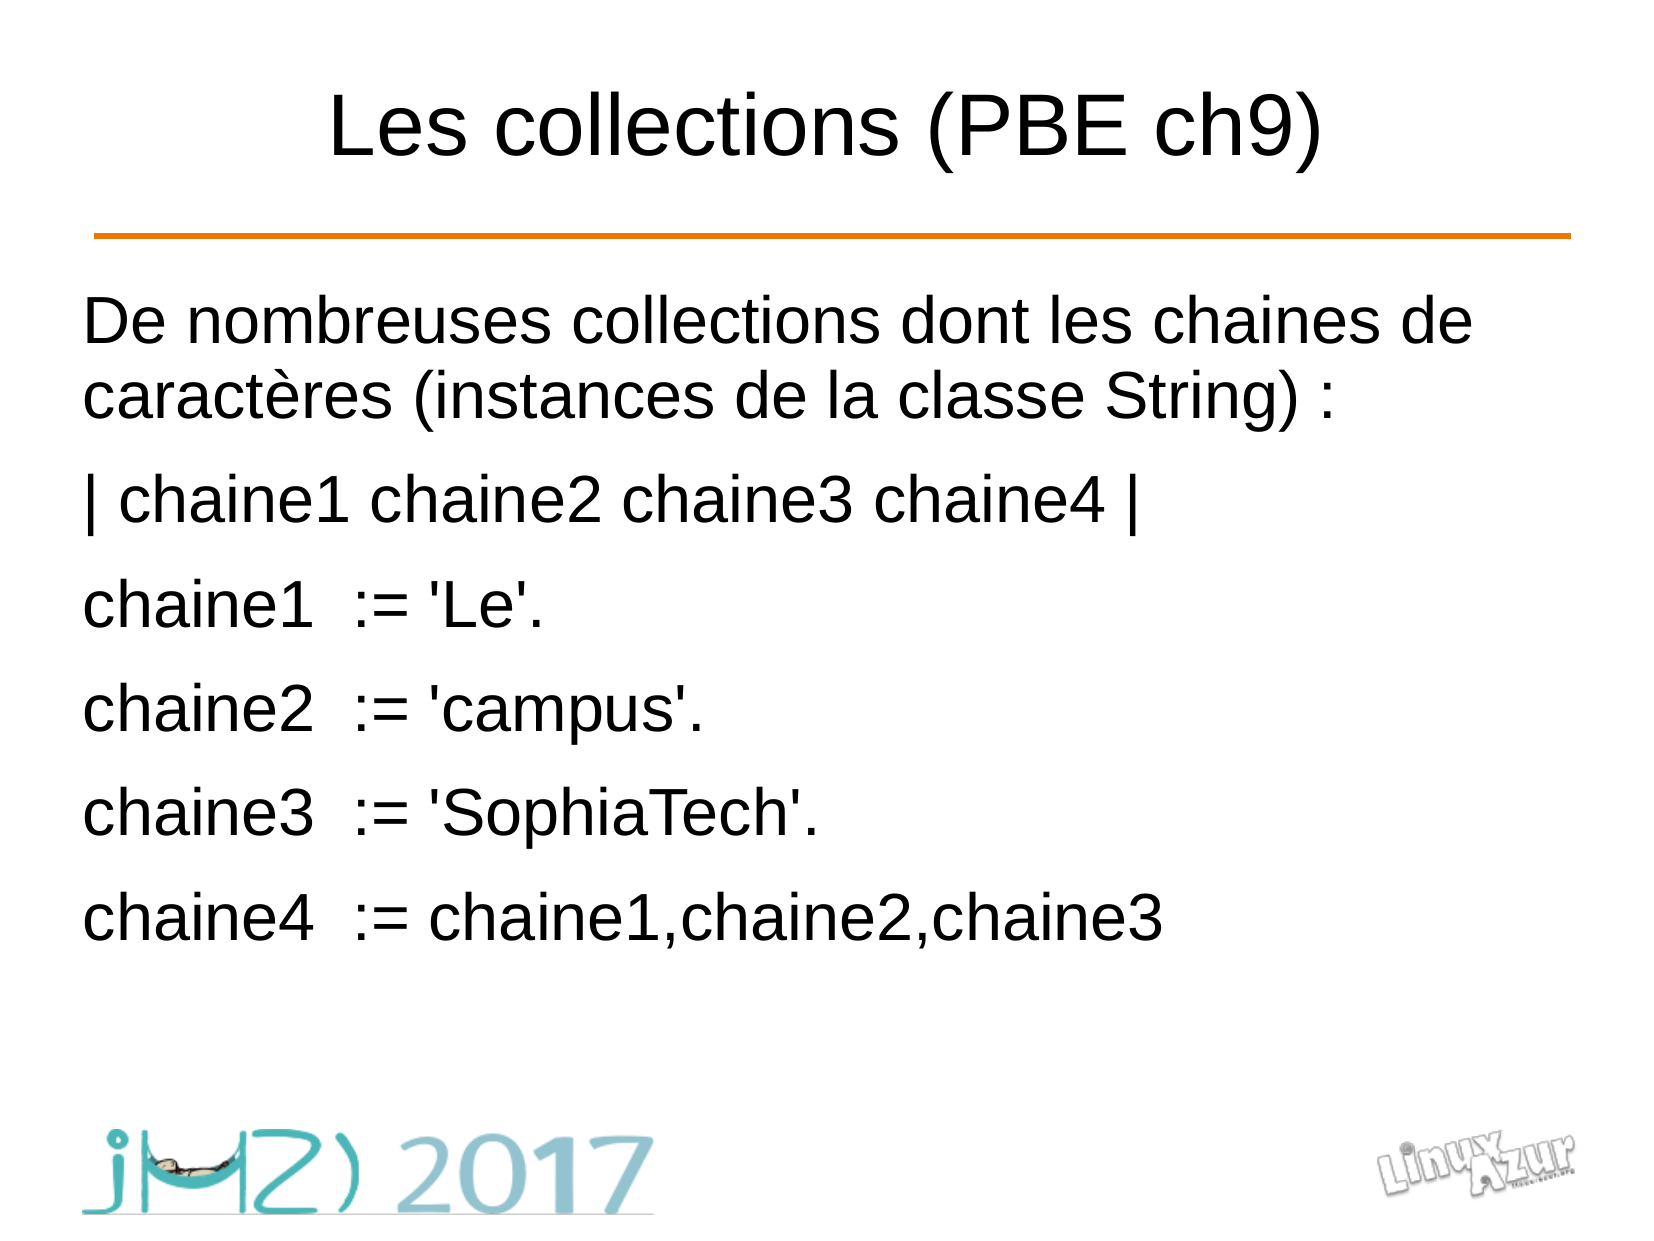

# Les collections (PBE ch9)
De nombreuses collections dont les chaines de caractères (instances de la classe String) :
| chaine1 chaine2 chaine3 chaine4 |
chaine1 := 'Le'.
chaine2 := 'campus'.
chaine3 := 'SophiaTech'.
chaine4 := chaine1,chaine2,chaine3